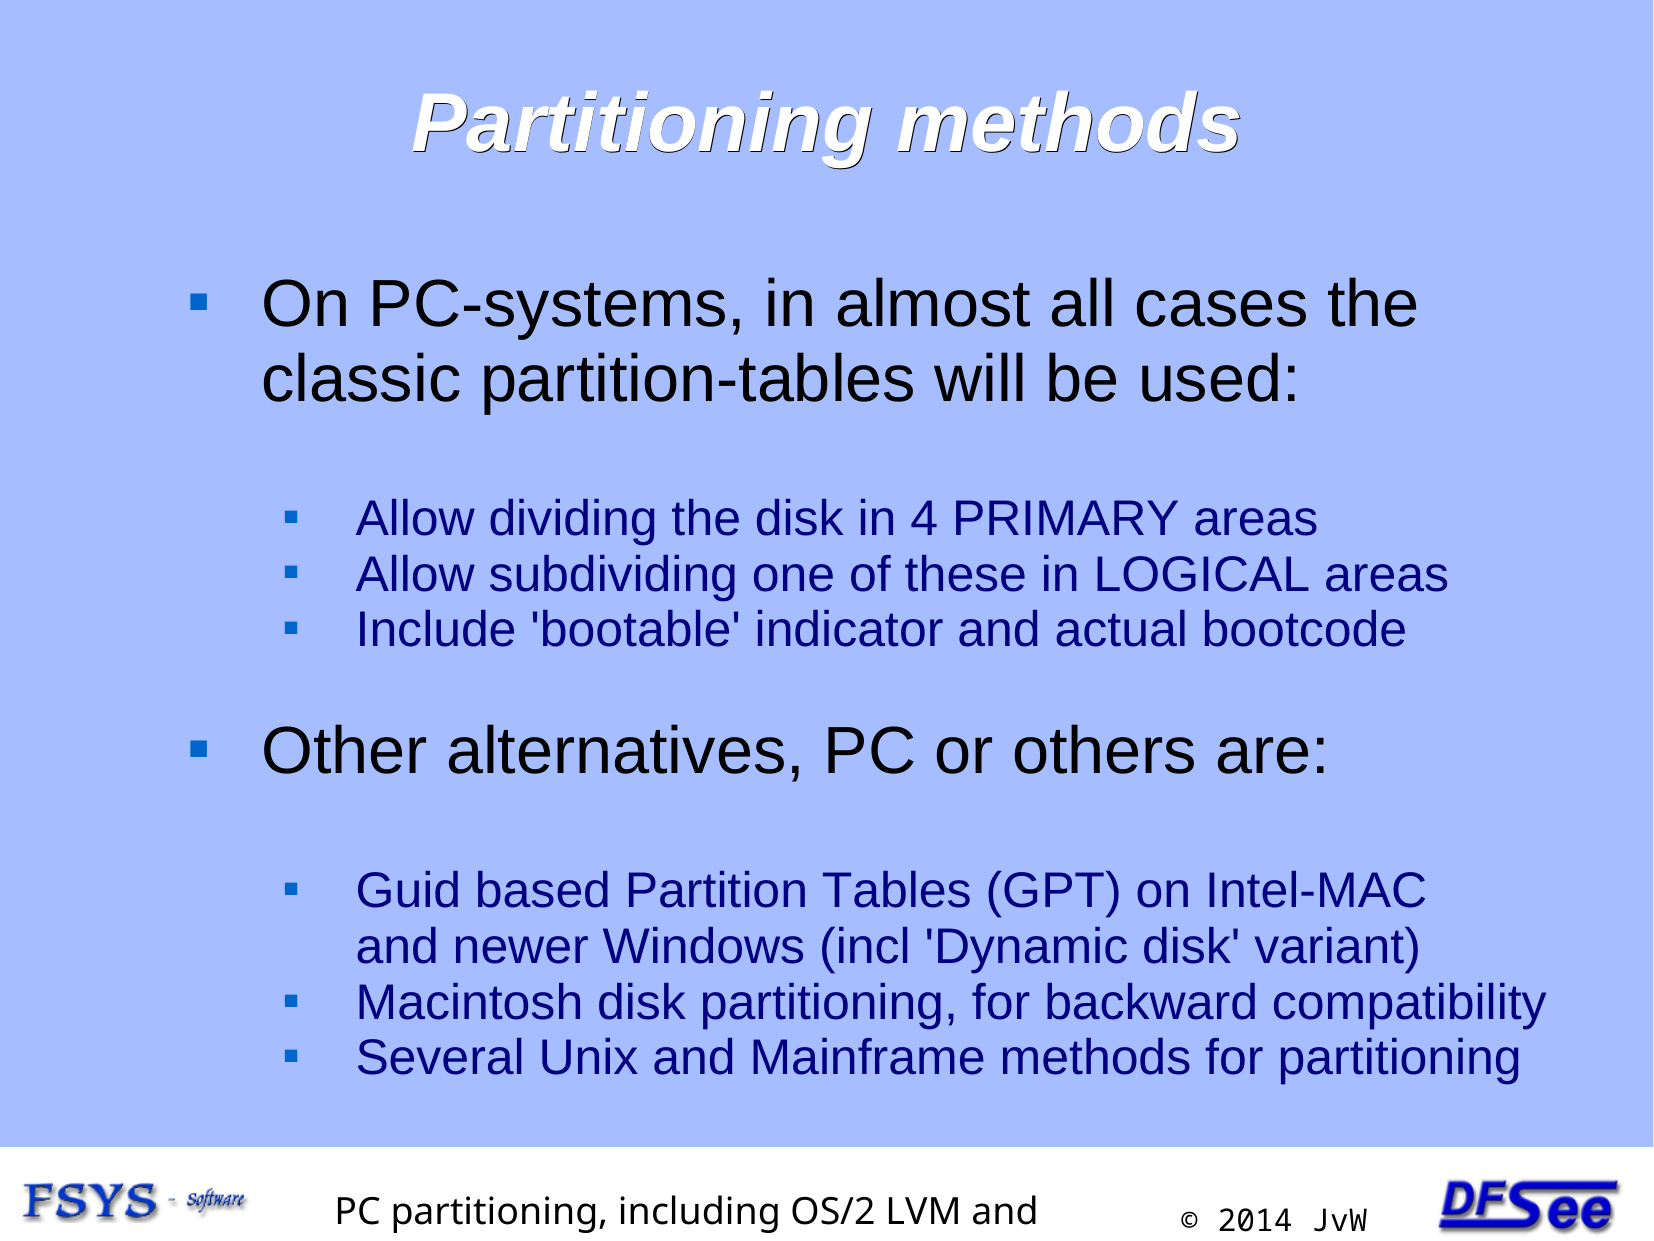

# Partitioning methods
On PC-systems, in almost all cases the
classic partition-tables will be used:
Allow dividing the disk in 4 PRIMARY areas
Allow subdividing one of these in LOGICAL areas
Include 'bootable' indicator and actual bootcode
Other alternatives, PC or others are:
Guid based Partition Tables (GPT) on Intel-MAC
and newer Windows (incl 'Dynamic disk' variant)
Macintosh disk partitioning, for backward compatibility
Several Unix and Mainframe methods for partitioning